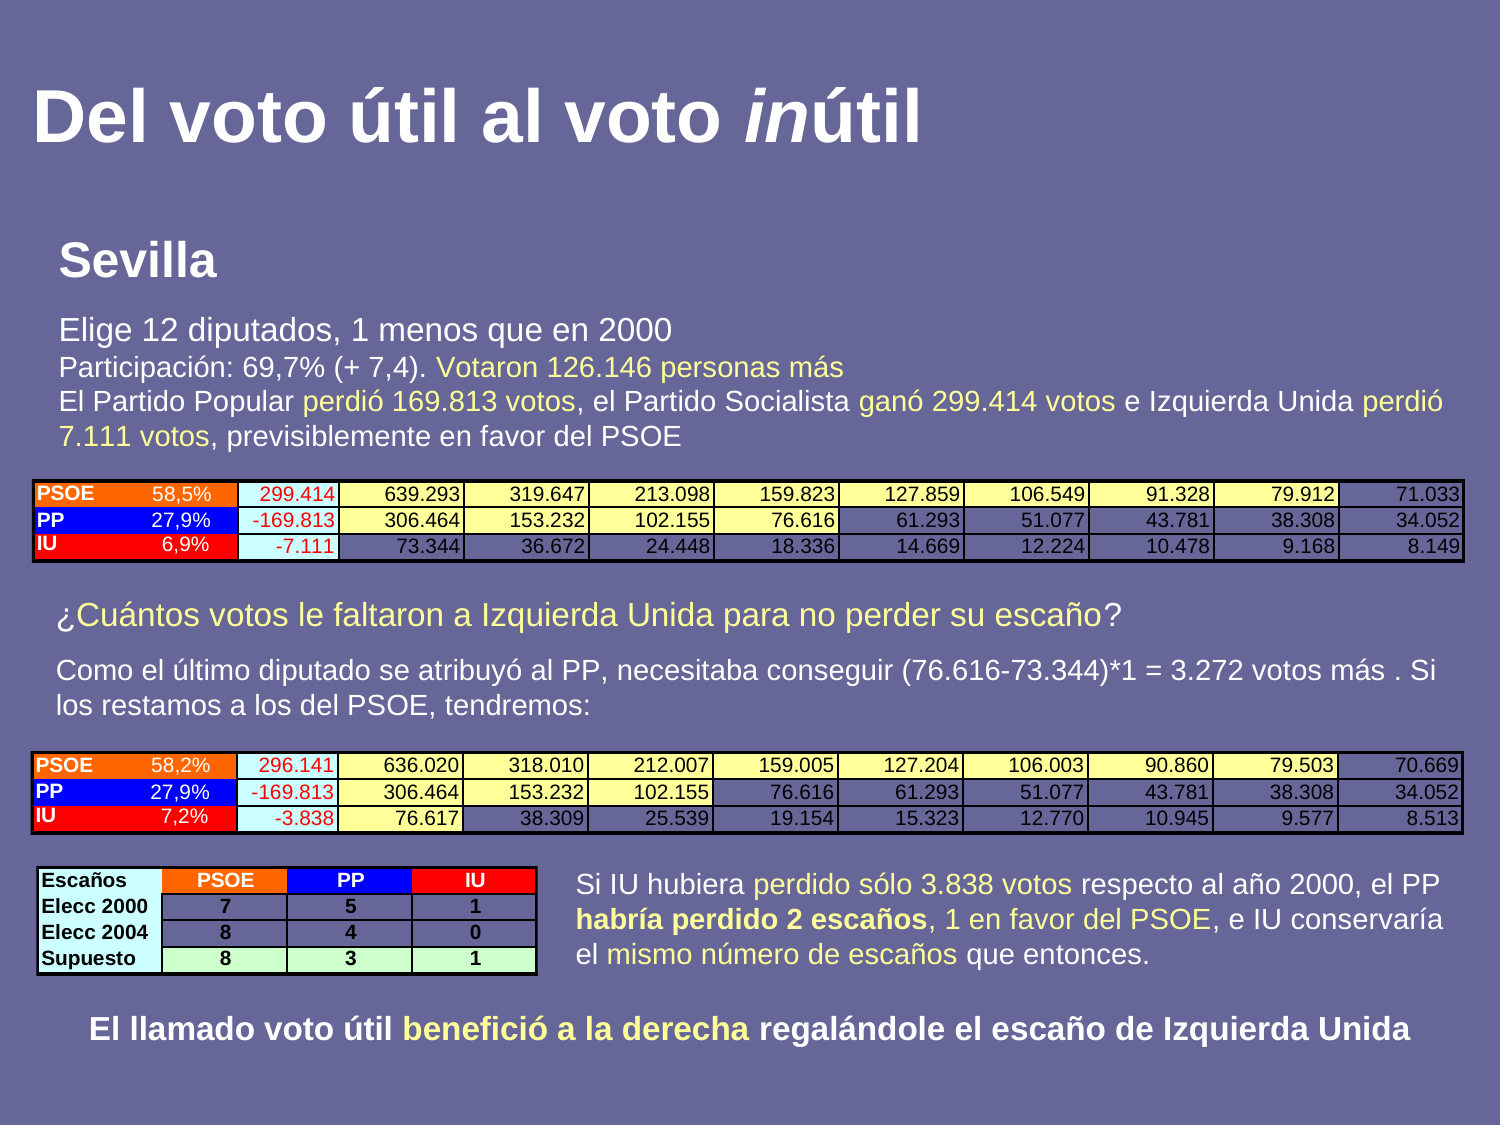

# Del voto útil al voto inútil
Sevilla
Elige 12 diputados, 1 menos que en 2000
Participación: 69,7% (+ 7,4). Votaron 126.146 personas más
El Partido Popular perdió 169.813 votos, el Partido Socialista ganó 299.414 votos e Izquierda Unida perdió 7.111 votos, previsiblemente en favor del PSOE
¿Cuántos votos le faltaron a Izquierda Unida para no perder su escaño?
Como el último diputado se atribuyó al PP, necesitaba conseguir (76.616-73.344)*1 = 3.272 votos más . Si los restamos a los del PSOE, tendremos:
Si IU hubiera perdido sólo 3.838 votos respecto al año 2000, el PP habría perdido 2 escaños, 1 en favor del PSOE, e IU conservaría el mismo número de escaños que entonces.
El llamado voto útil benefició a la derecha regalándole el escaño de Izquierda Unida